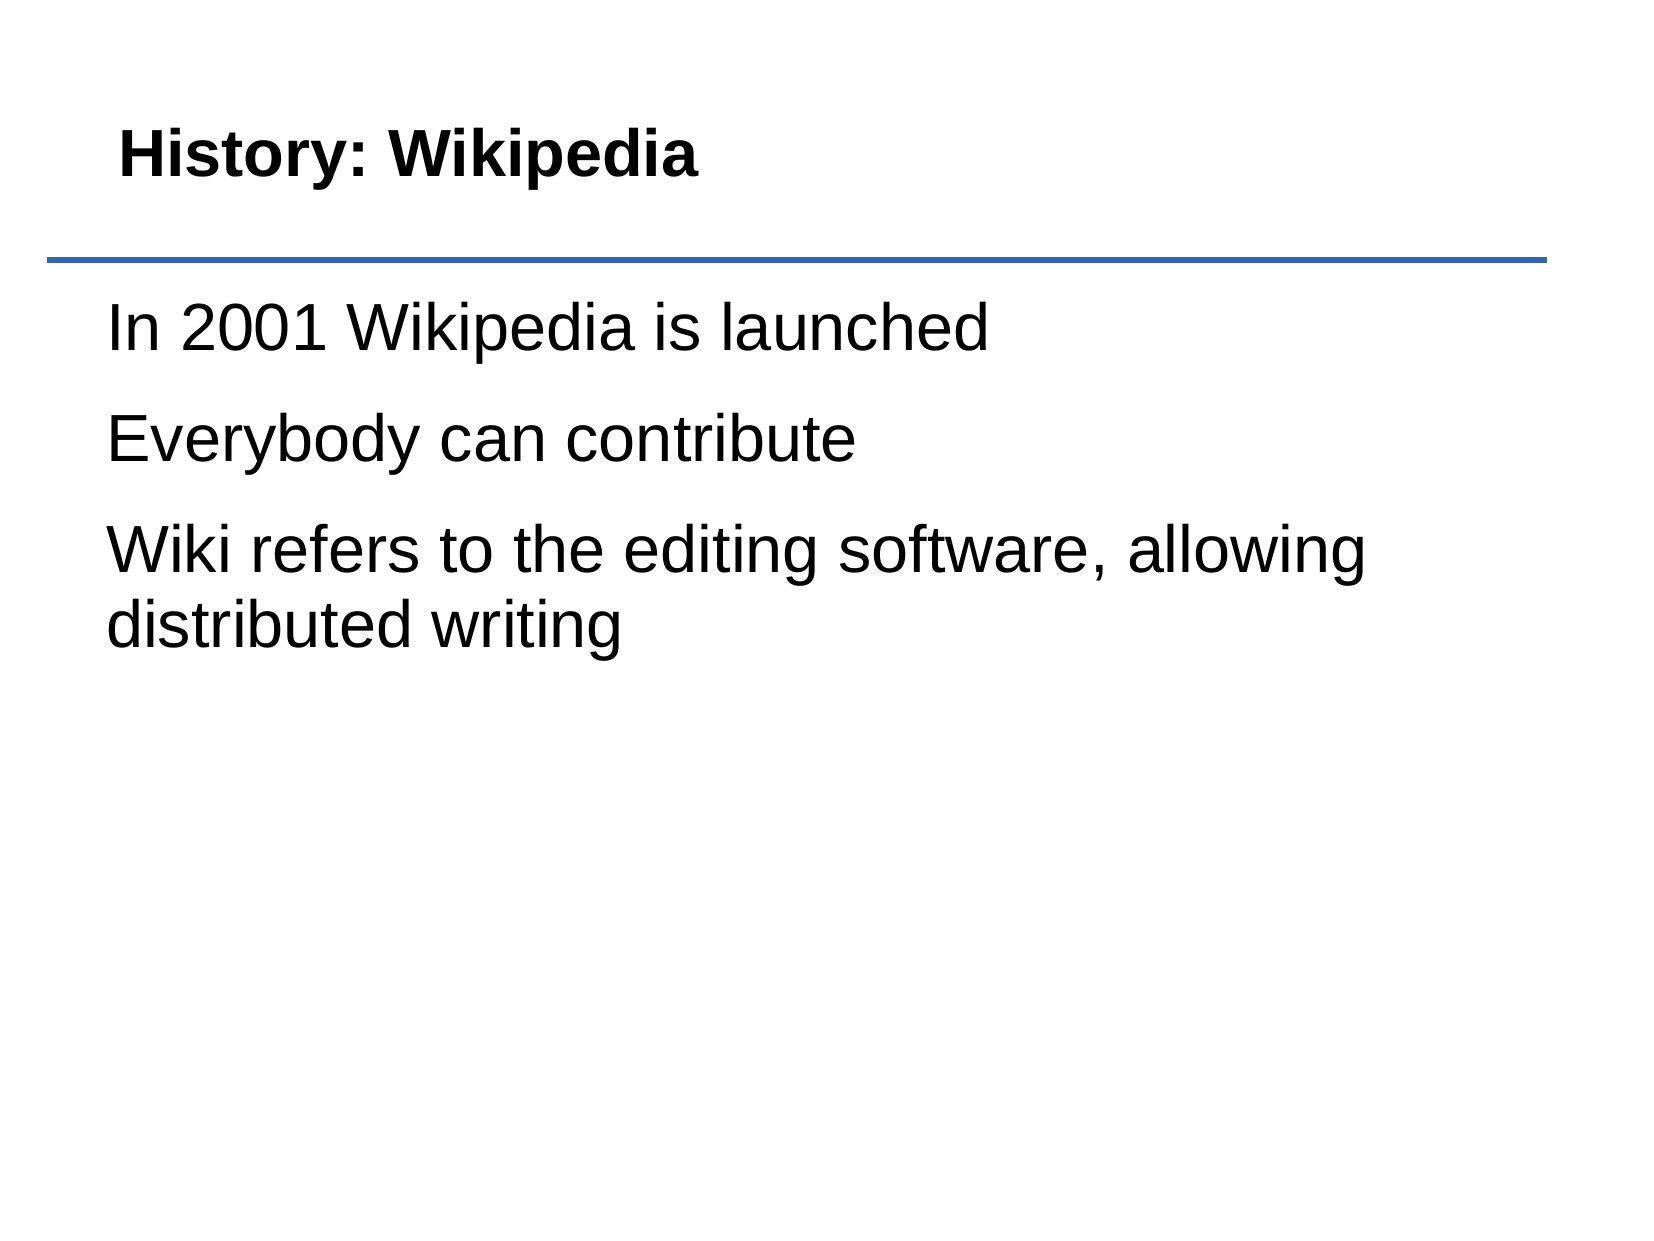

# History: Wikipedia
In 2001 Wikipedia is launched
Everybody can contribute
Wiki refers to the editing software, allowing distributed writing